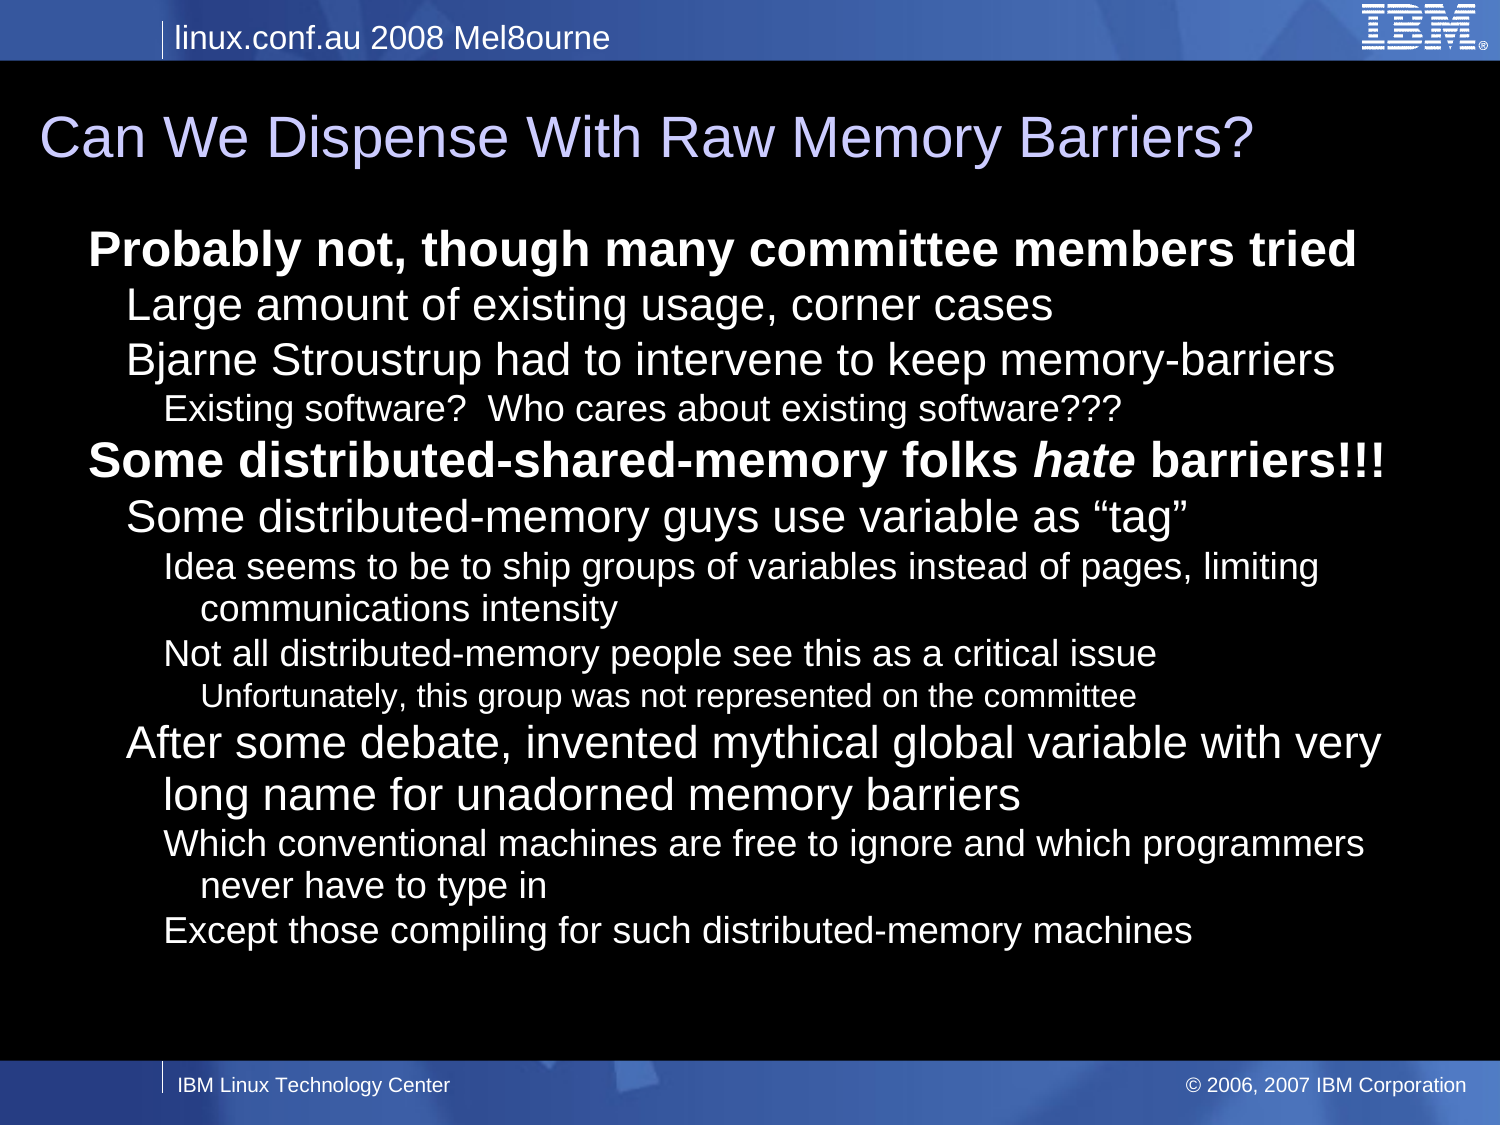

# Can We Dispense With Raw Memory Barriers?
Probably not, though many committee members tried
Large amount of existing usage, corner cases
Bjarne Stroustrup had to intervene to keep memory-barriers
Existing software? Who cares about existing software???
Some distributed-shared-memory folks hate barriers!!!
Some distributed-memory guys use variable as “tag”
Idea seems to be to ship groups of variables instead of pages, limiting communications intensity
Not all distributed-memory people see this as a critical issue
Unfortunately, this group was not represented on the committee
After some debate, invented mythical global variable with very long name for unadorned memory barriers
Which conventional machines are free to ignore and which programmers never have to type in
Except those compiling for such distributed-memory machines